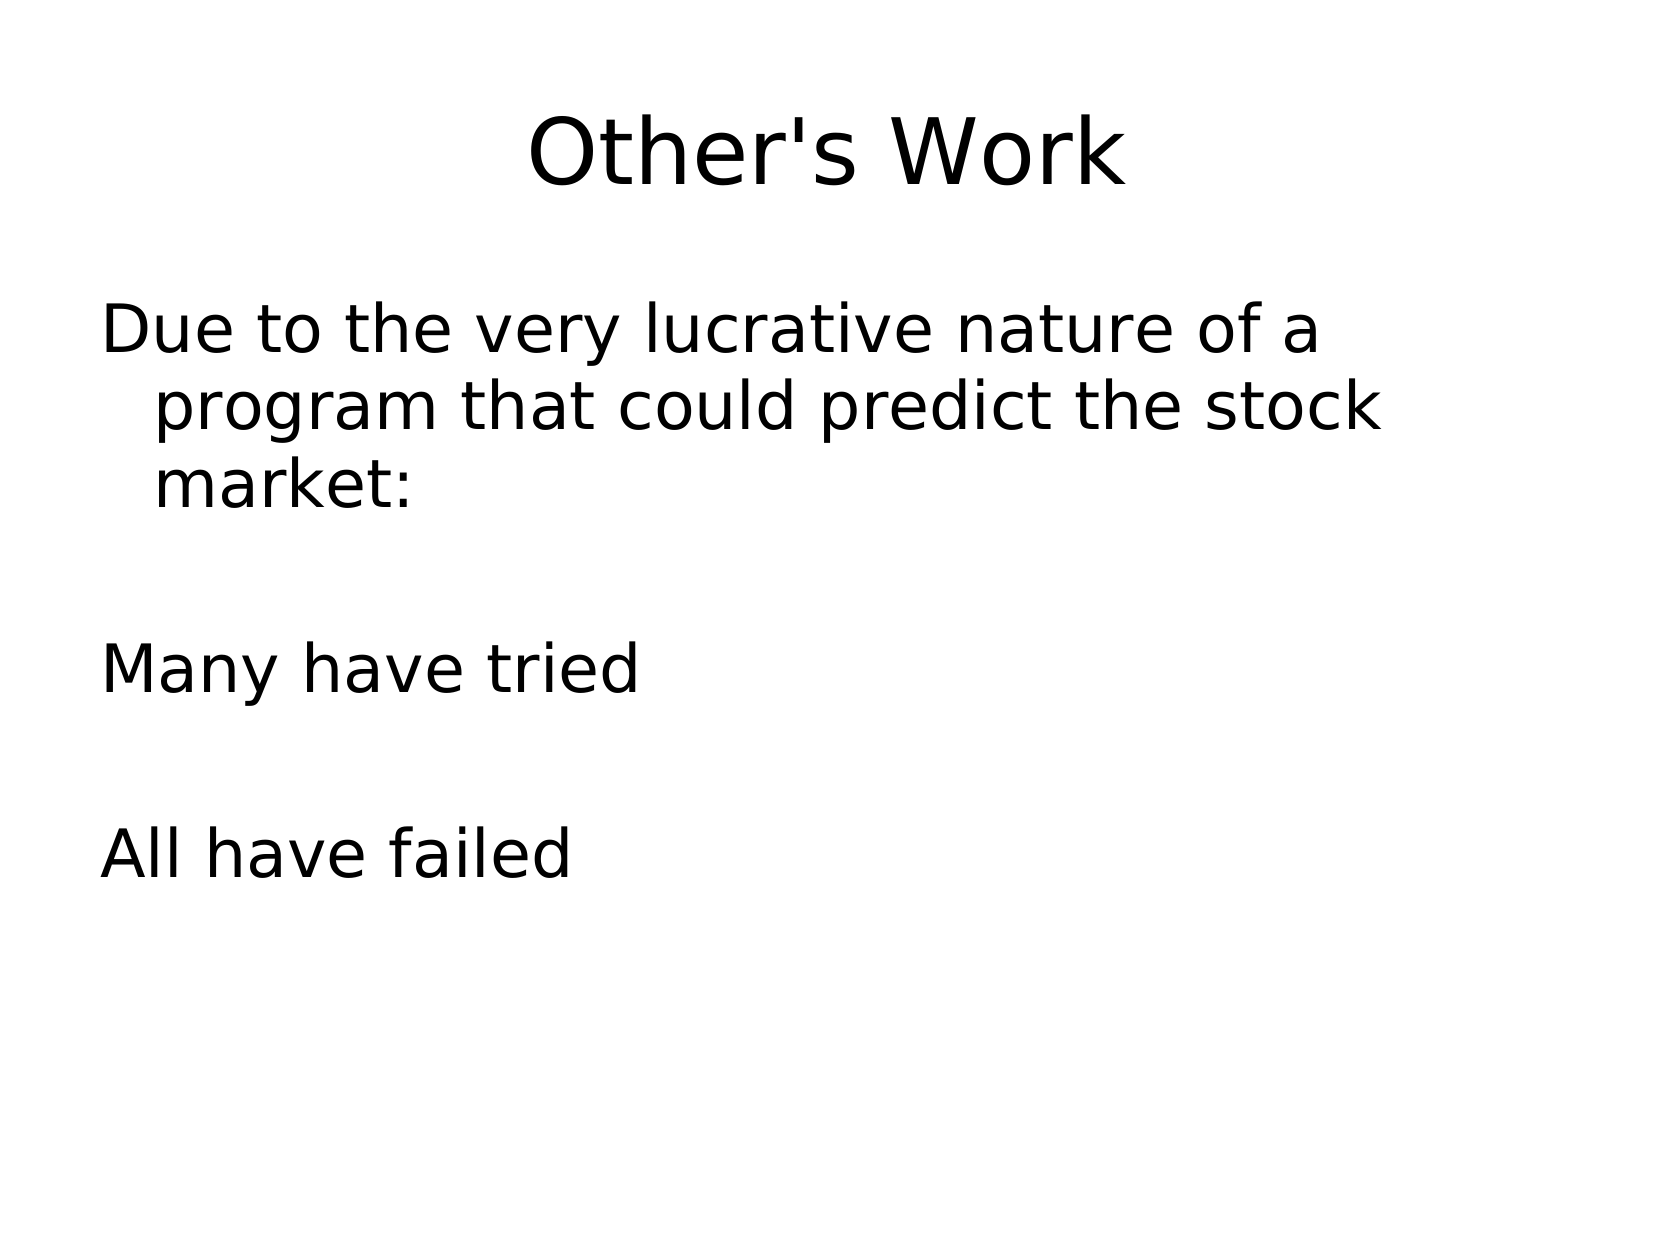

# Other's Work
Due to the very lucrative nature of a program that could predict the stock market:
Many have tried
All have failed